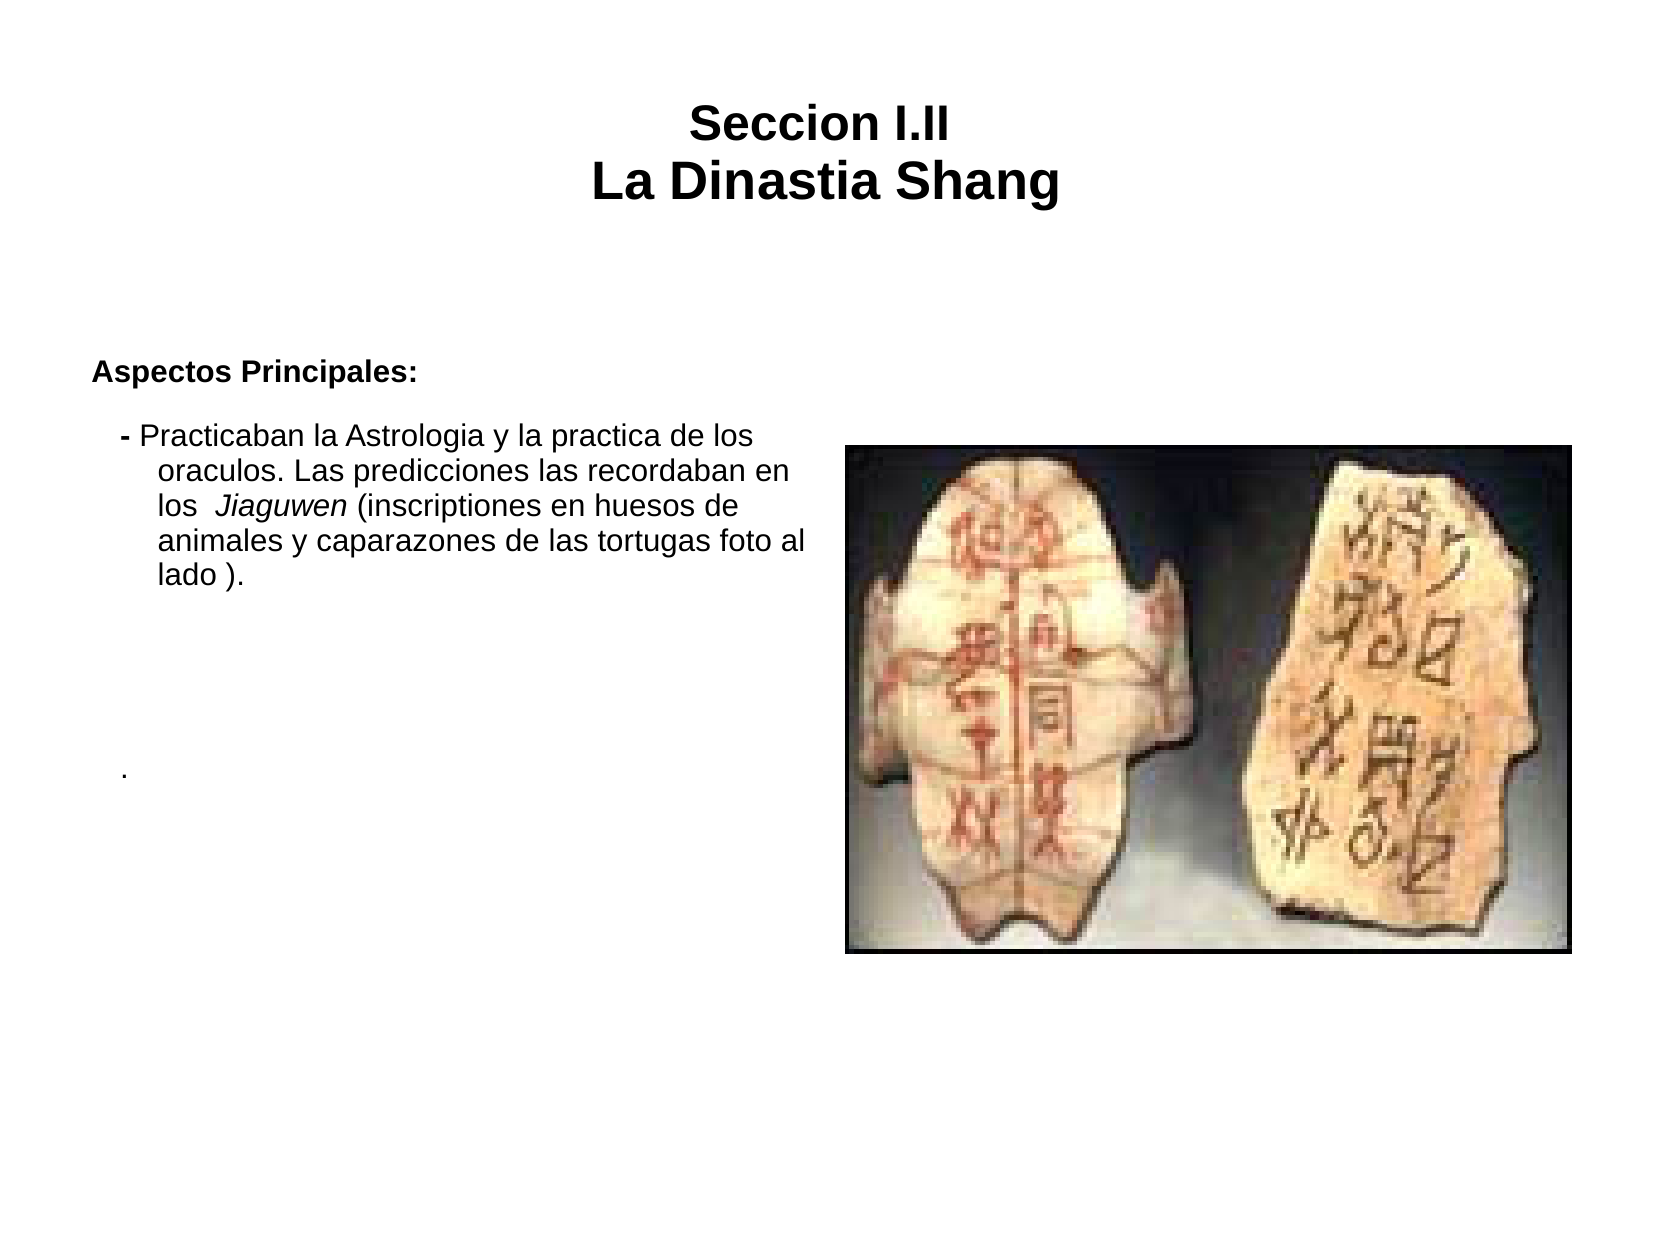

# Seccion I.II La Dinastia Shang
 Aspectos Principales:
- Practicaban la Astrologia y la practica de los oraculos. Las predicciones las recordaban en los Jiaguwen (inscriptiones en huesos de animales y caparazones de las tortugas foto al lado ).
.